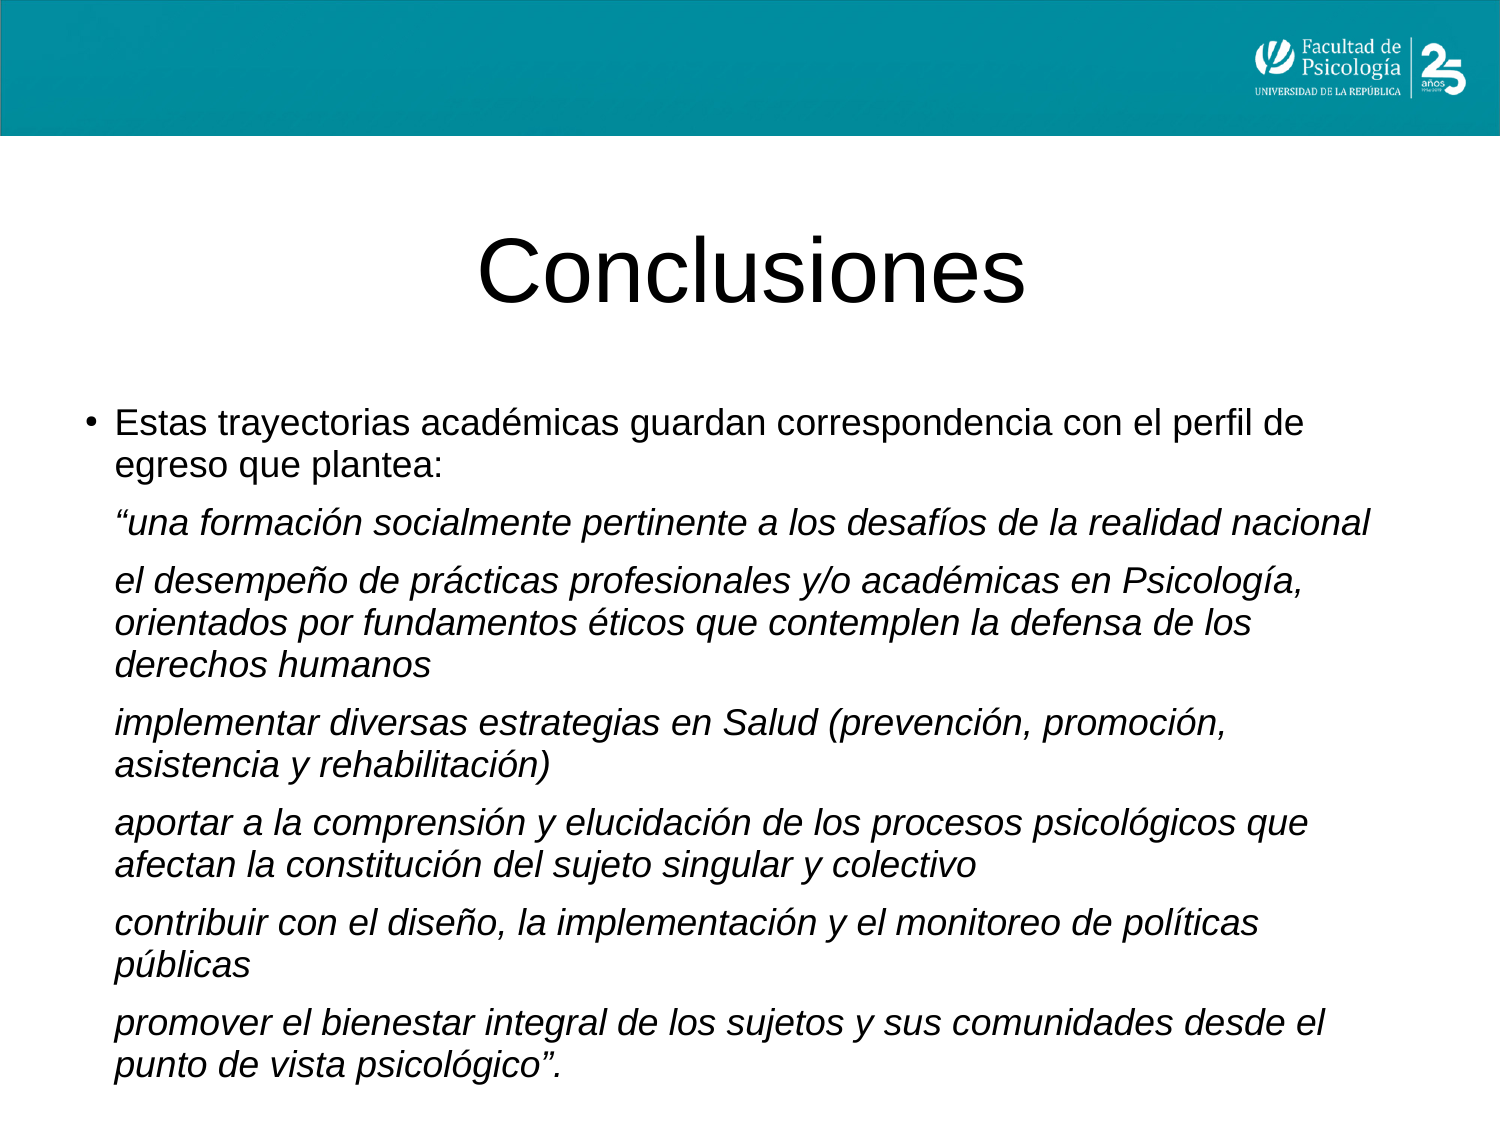

# Conclusiones
Estas trayectorias académicas guardan correspondencia con el perfil de egreso que plantea:
“una formación socialmente pertinente a los desafíos de la realidad nacional
el desempeño de prácticas profesionales y/o académicas en Psicología, orientados por fundamentos éticos que contemplen la defensa de los derechos humanos
implementar diversas estrategias en Salud (prevención, promoción, asistencia y rehabilitación)
aportar a la comprensión y elucidación de los procesos psicológicos que afectan la constitución del sujeto singular y colectivo
contribuir con el diseño, la implementación y el monitoreo de políticas públicas
promover el bienestar integral de los sujetos y sus comunidades desde el punto de vista psicológico”.